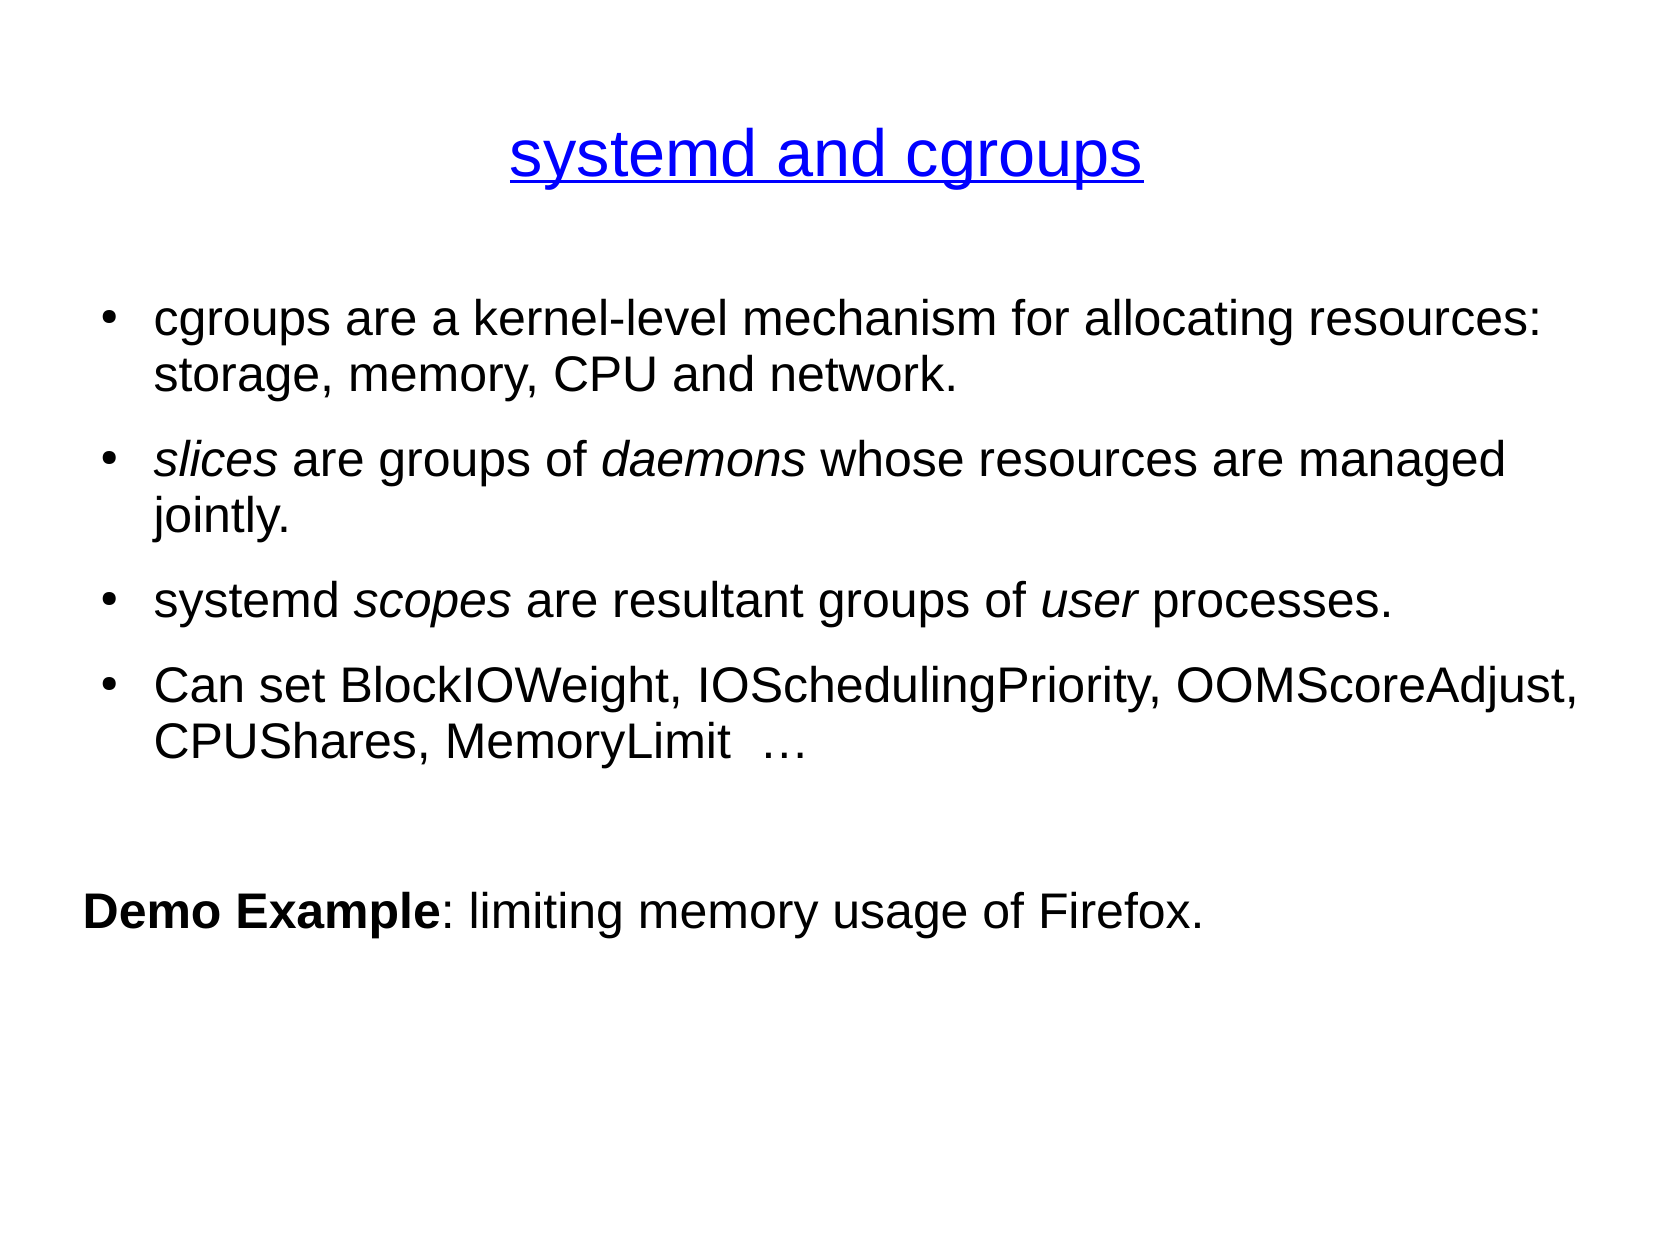

# systemd and cgroups
cgroups are a kernel-level mechanism for allocating resources: storage, memory, CPU and network.
slices are groups of daemons whose resources are managed jointly.
systemd scopes are resultant groups of user processes.
Can set BlockIOWeight, IOSchedulingPriority, OOMScoreAdjust, CPUShares, MemoryLimit …
Demo Example: limiting memory usage of Firefox.